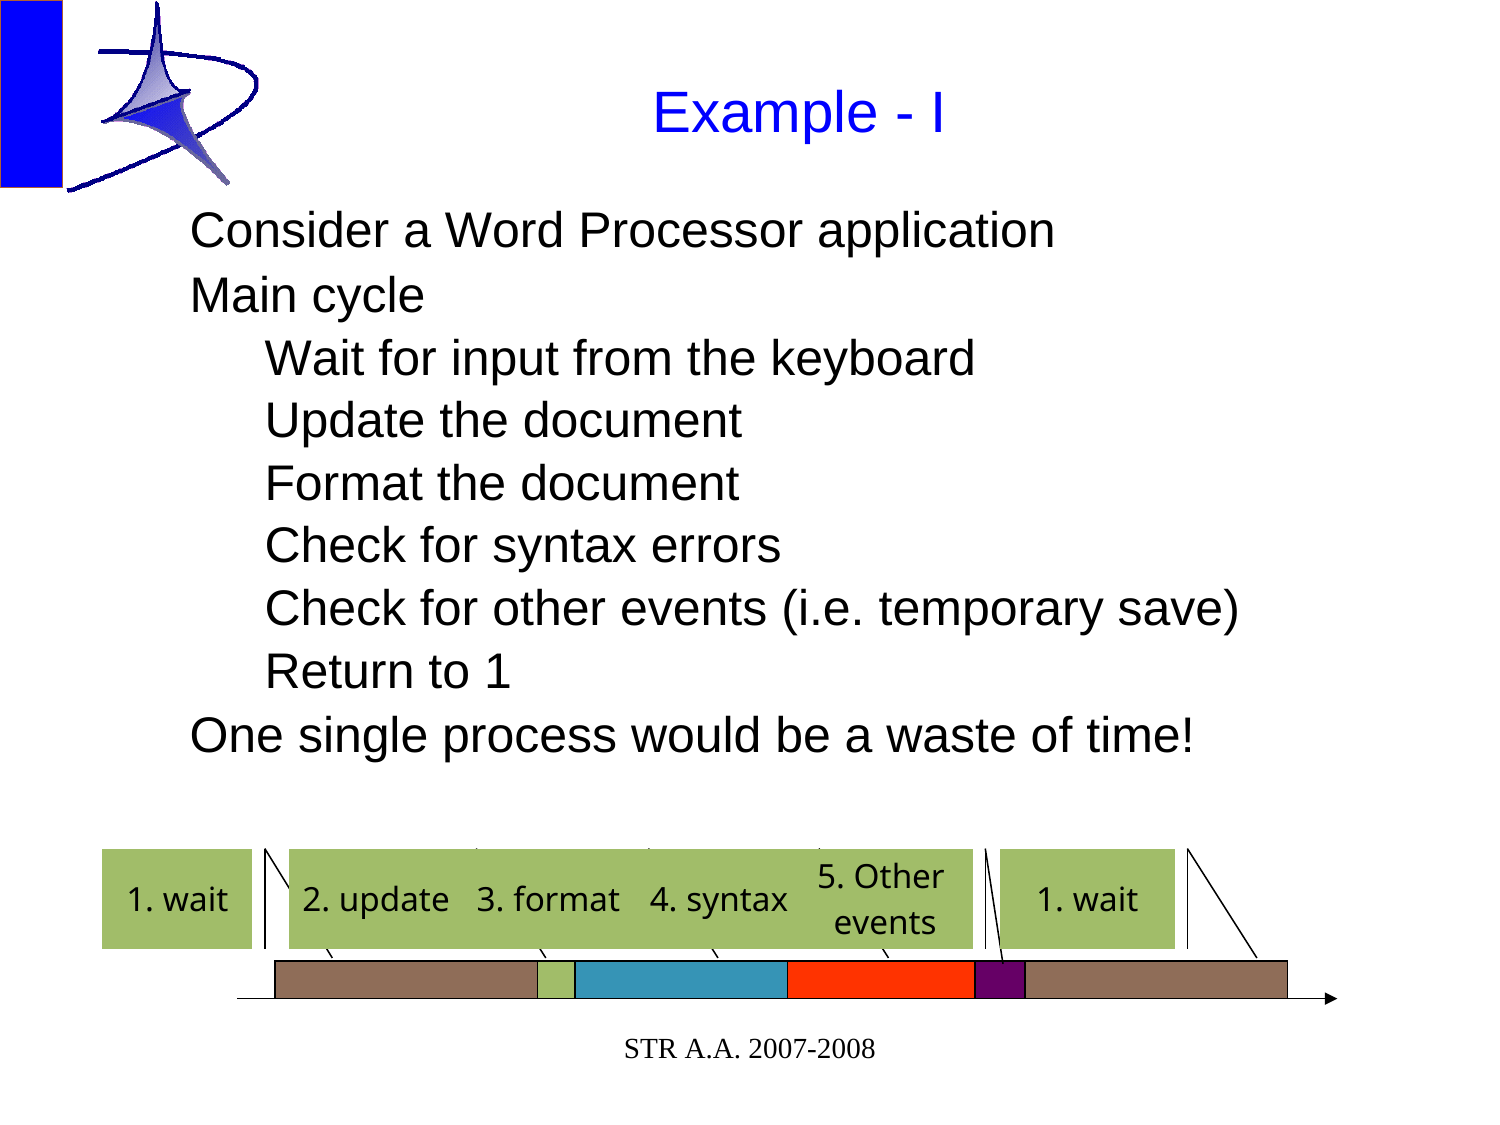

# Example - I
Consider a Word Processor application
Main cycle
Wait for input from the keyboard
Update the document
Format the document
Check for syntax errors
Check for other events (i.e. temporary save)
Return to 1
One single process would be a waste of time!
1. wait
2. update
3. format
4. syntax
5. Other
events
1. wait
STR A.A. 2007-2008